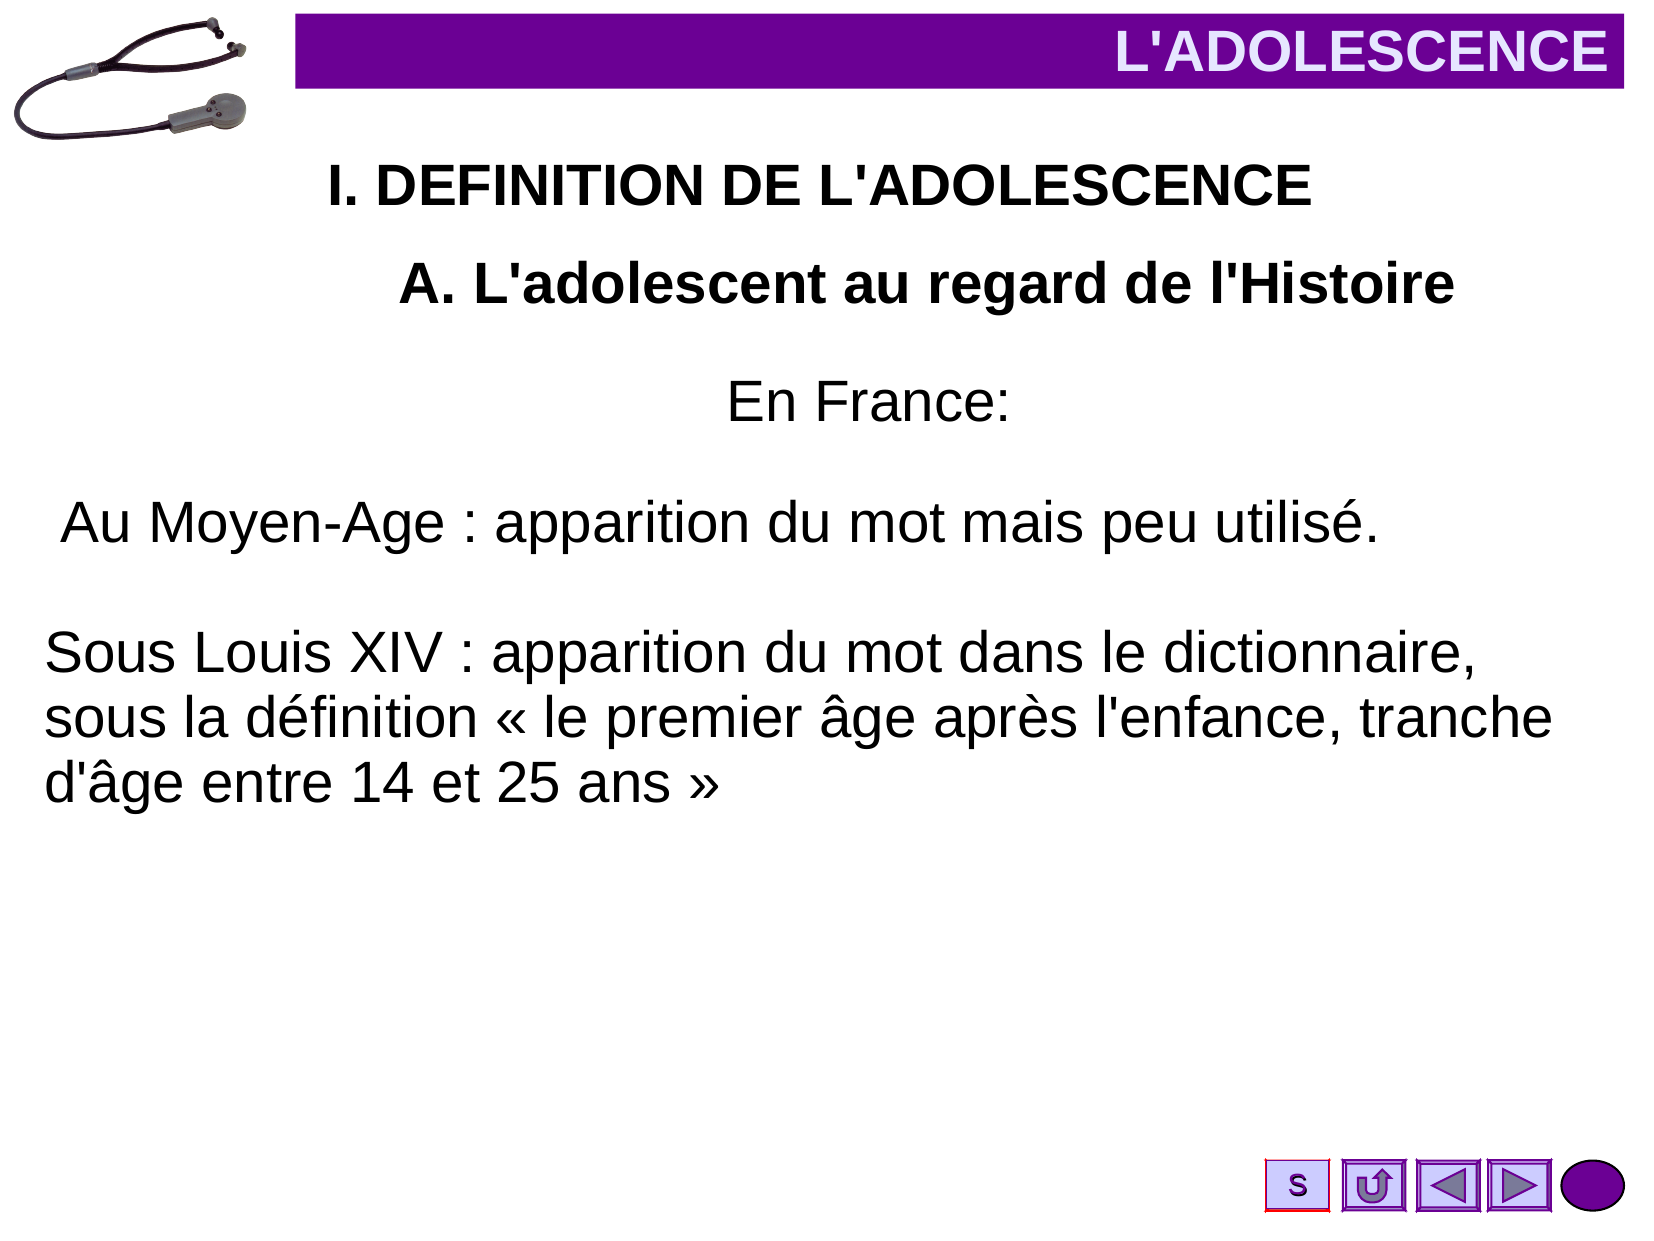

L'ADOLESCENCE
I. DEFINITION DE L'ADOLESCENCE
A. L'adolescent au regard de l'Histoire
 En France:
 Au Moyen-Age : apparition du mot mais peu utilisé.
Sous Louis XIV : apparition du mot dans le dictionnaire, sous la définition « le premier âge après l'enfance, tranche d'âge entre 14 et 25 ans »